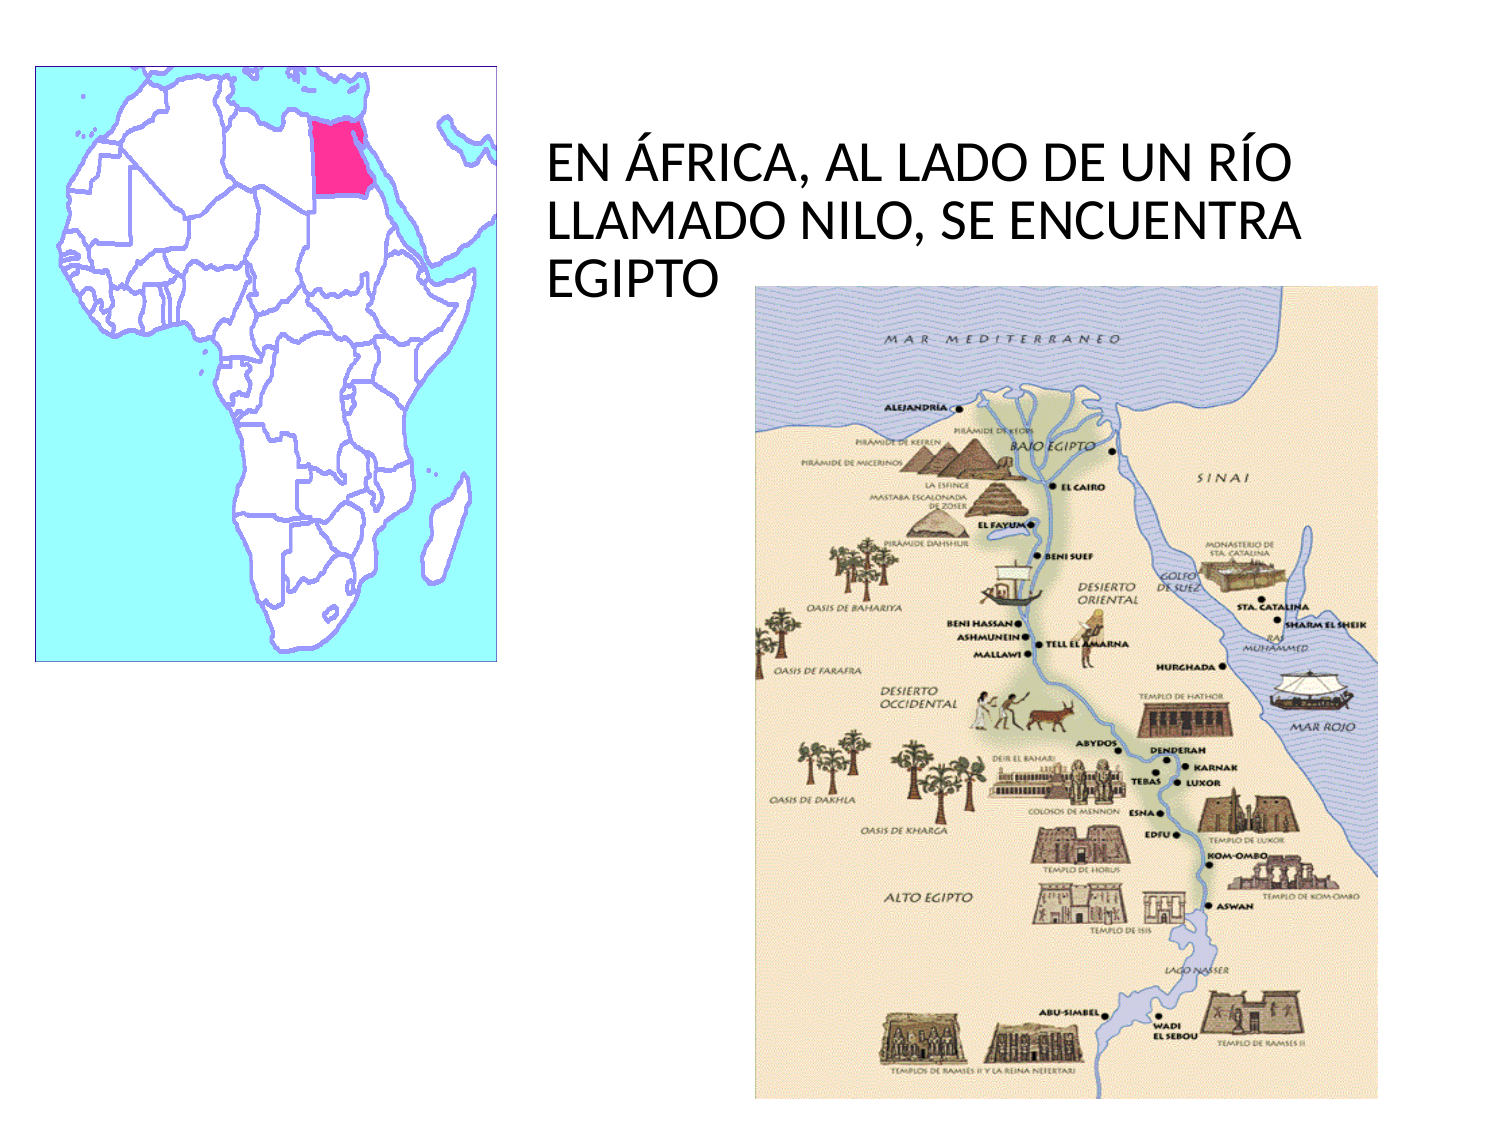

EN ÁFRICA, AL LADO DE UN RÍO LLAMADO NILO, SE ENCUENTRA EGIPTO
#